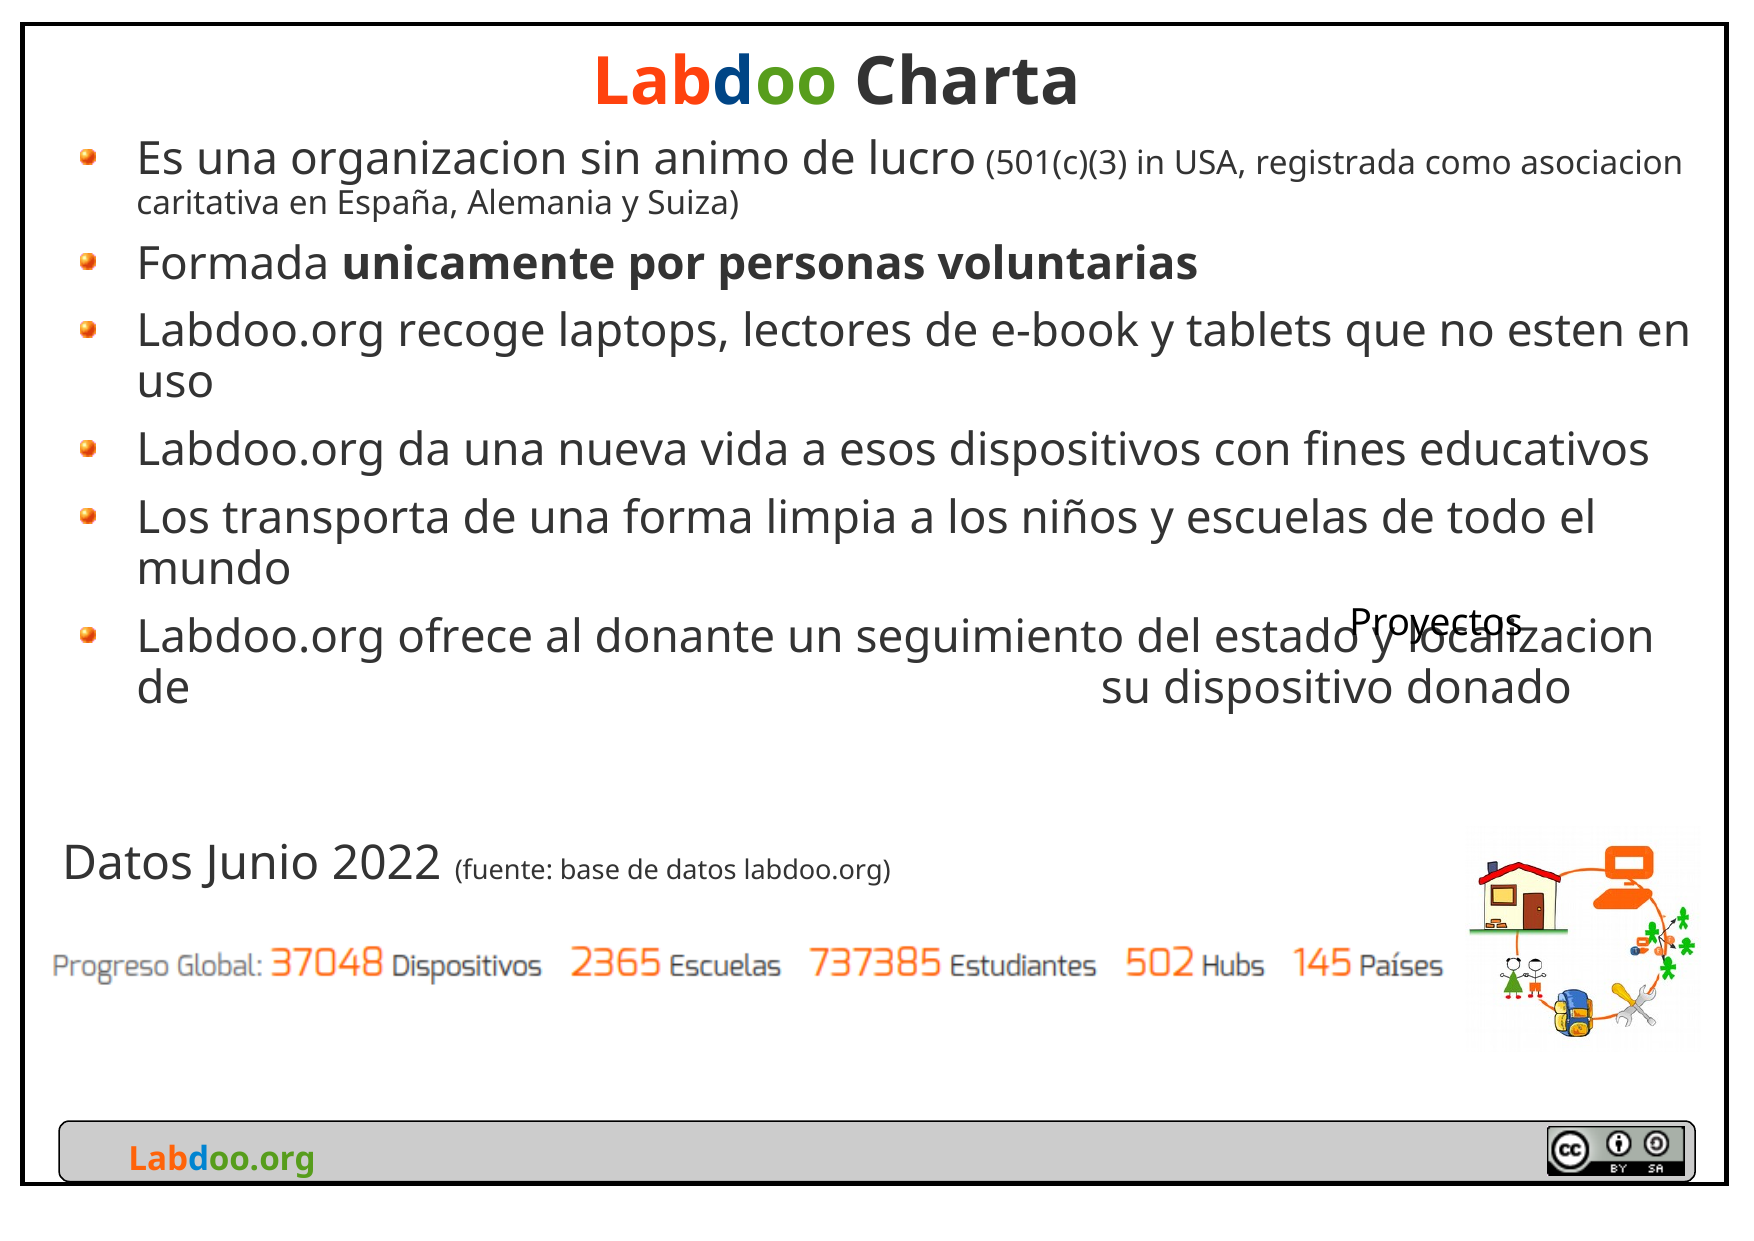

# Labdoo Charta
Es una organizacion sin animo de lucro (501(c)(3) in USA, registrada como asociacion caritativa en España, Alemania y Suiza)
Formada unicamente por personas voluntarias
Labdoo.org recoge laptops, lectores de e-book y tablets que no esten en uso
Labdoo.org da una nueva vida a esos dispositivos con fines educativos
Los transporta de una forma limpia a los niños y escuelas de todo el mundo
Labdoo.org ofrece al donante un seguimiento del estado y localizacion de su dispositivo donado
Proyectos
Datos Junio 2022 (fuente: base de datos labdoo.org)
Labdoo.org